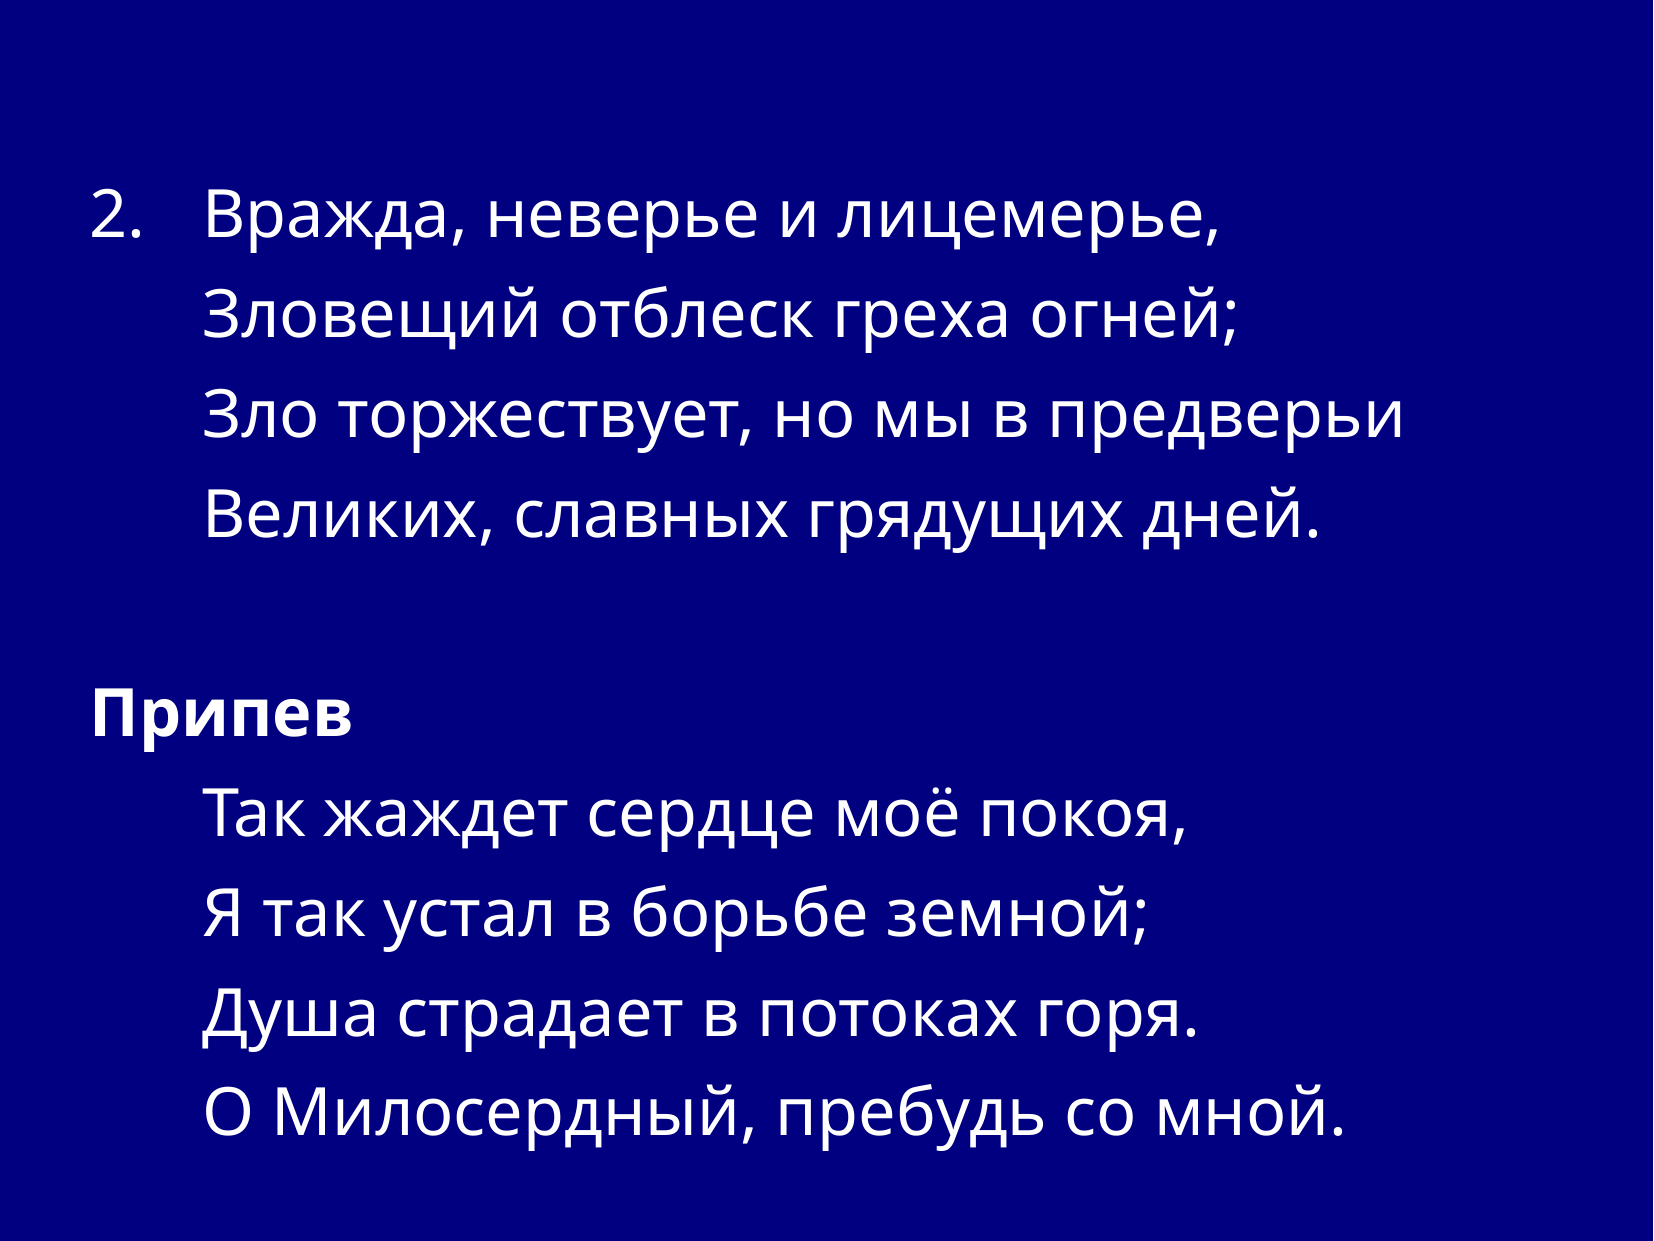

2.	Вражда, неверье и лицемерье,
	Зловещий отблеск греха огней;
	Зло торжествует, но мы в предверьи
	Великих, славных грядущих дней.
Припев
	Так жаждет сердце моё покоя,
	Я так устал в борьбе земной;
	Душа страдает в потоках горя.
	О Милосердный, пребудь со мной.